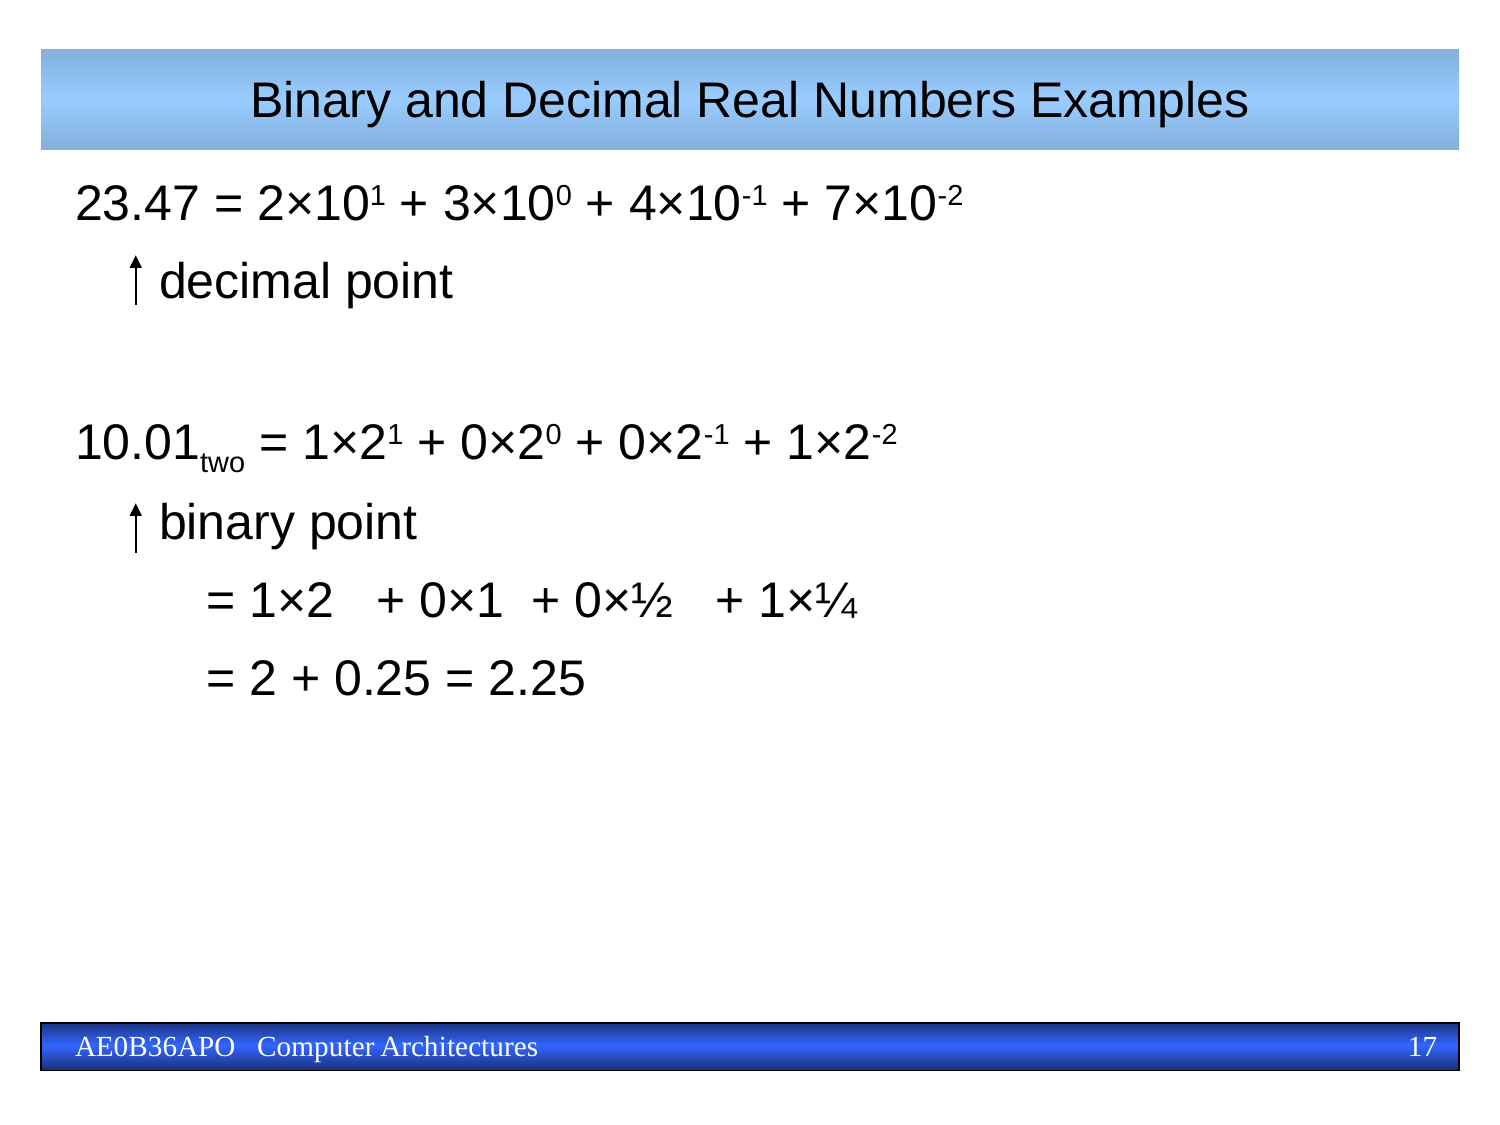

# Binary and Decimal Real Numbers Examples
23.47 = 2×101 + 3×100 + 4×10-1 + 7×10-2
 decimal point
10.01two = 1×21 + 0×20 + 0×2-1 + 1×2-2
 binary point
		= 1×2 + 0×1 + 0×½ + 1×¼
		= 2 + 0.25 = 2.25
AE0B36APO Computer Architectures
17